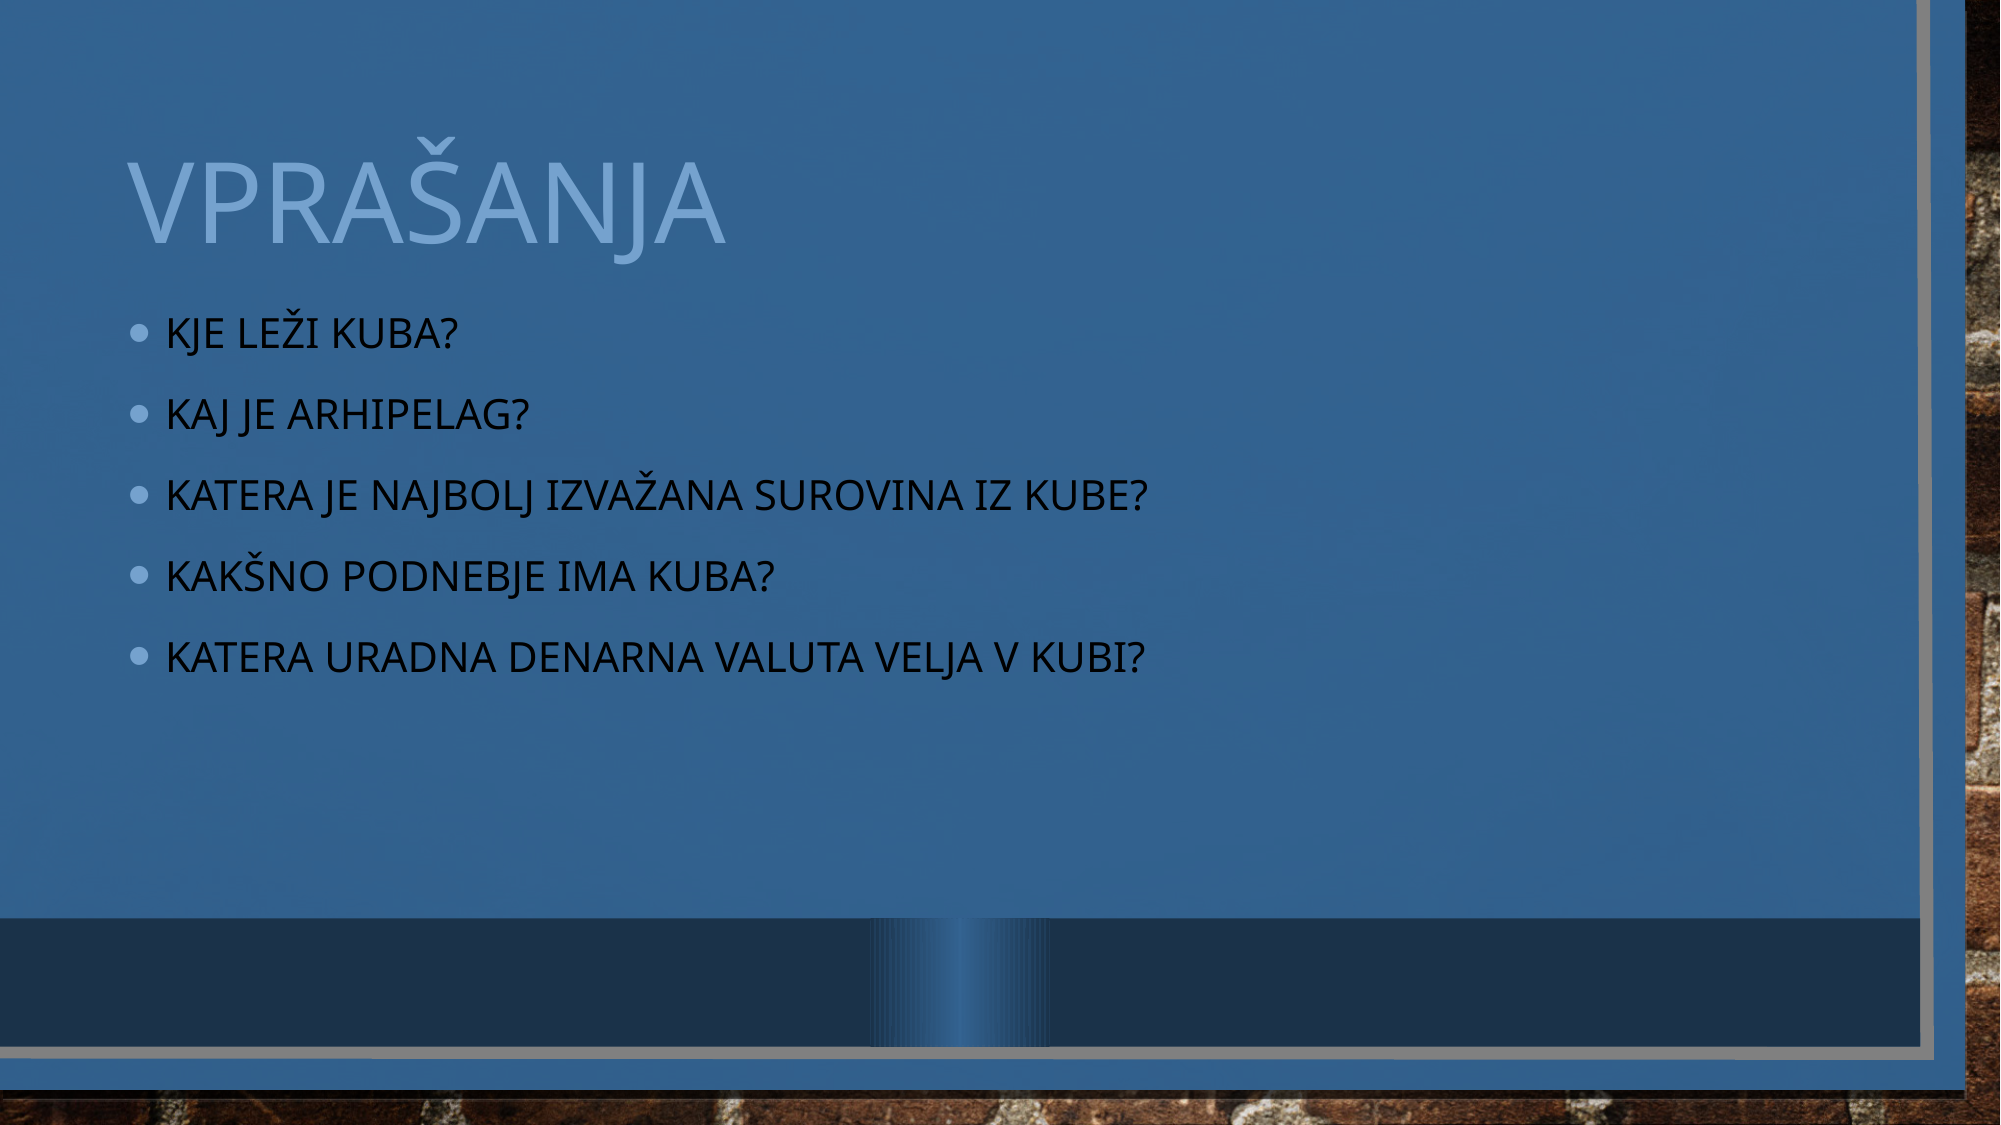

# VPRAŠANJA
Kje leži kuba?
Kaj je arhipelag?
Katera je najbolj izvažana surovina iz kube?
Kakšno podnebje ima kuba?
Katera uradna denarna valuta velja v kubi?